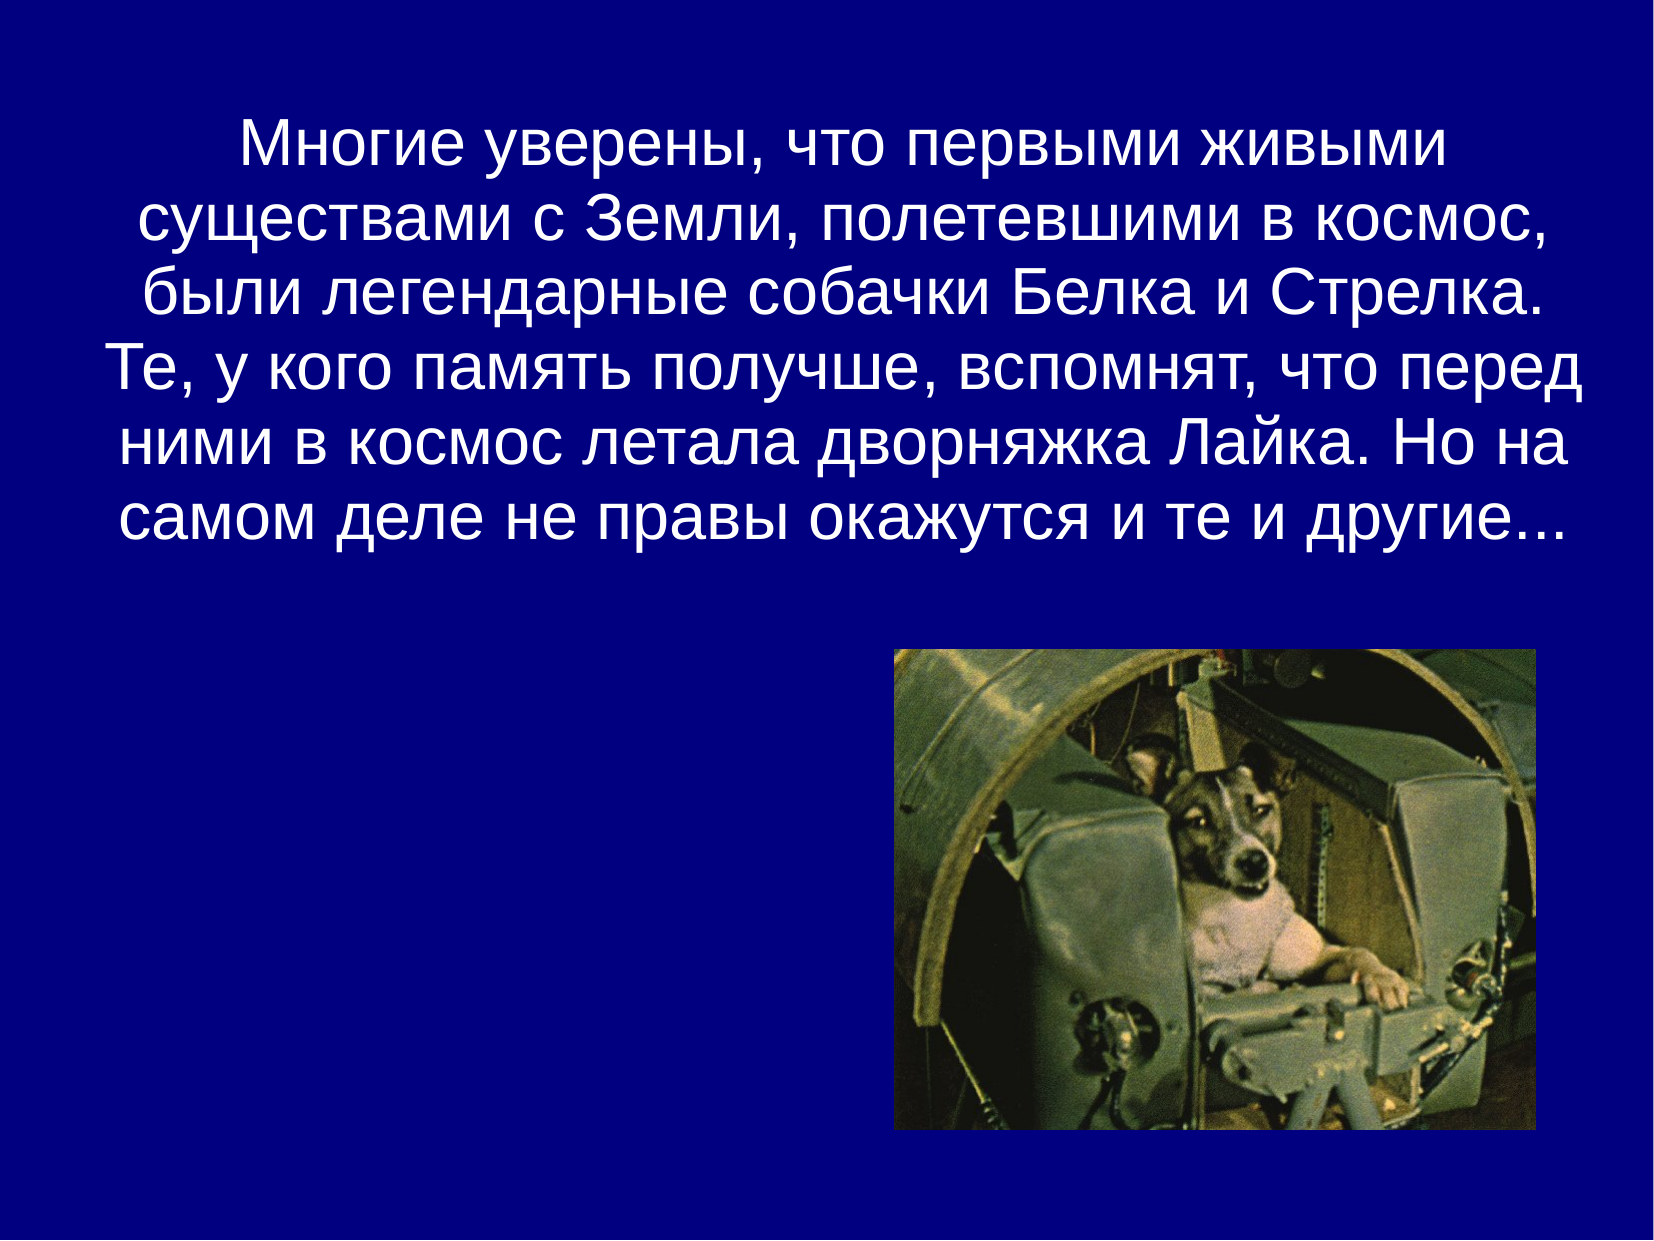

# Многие уверены, что первыми живыми существами с Земли, полетевшими в космос, были легендарные собачки Белка и Стрелка. Те, у кого память получше, вспомнят, что перед ними в космос летала дворняжка Лайка. Но на самом деле не правы окажутся и те и другие...